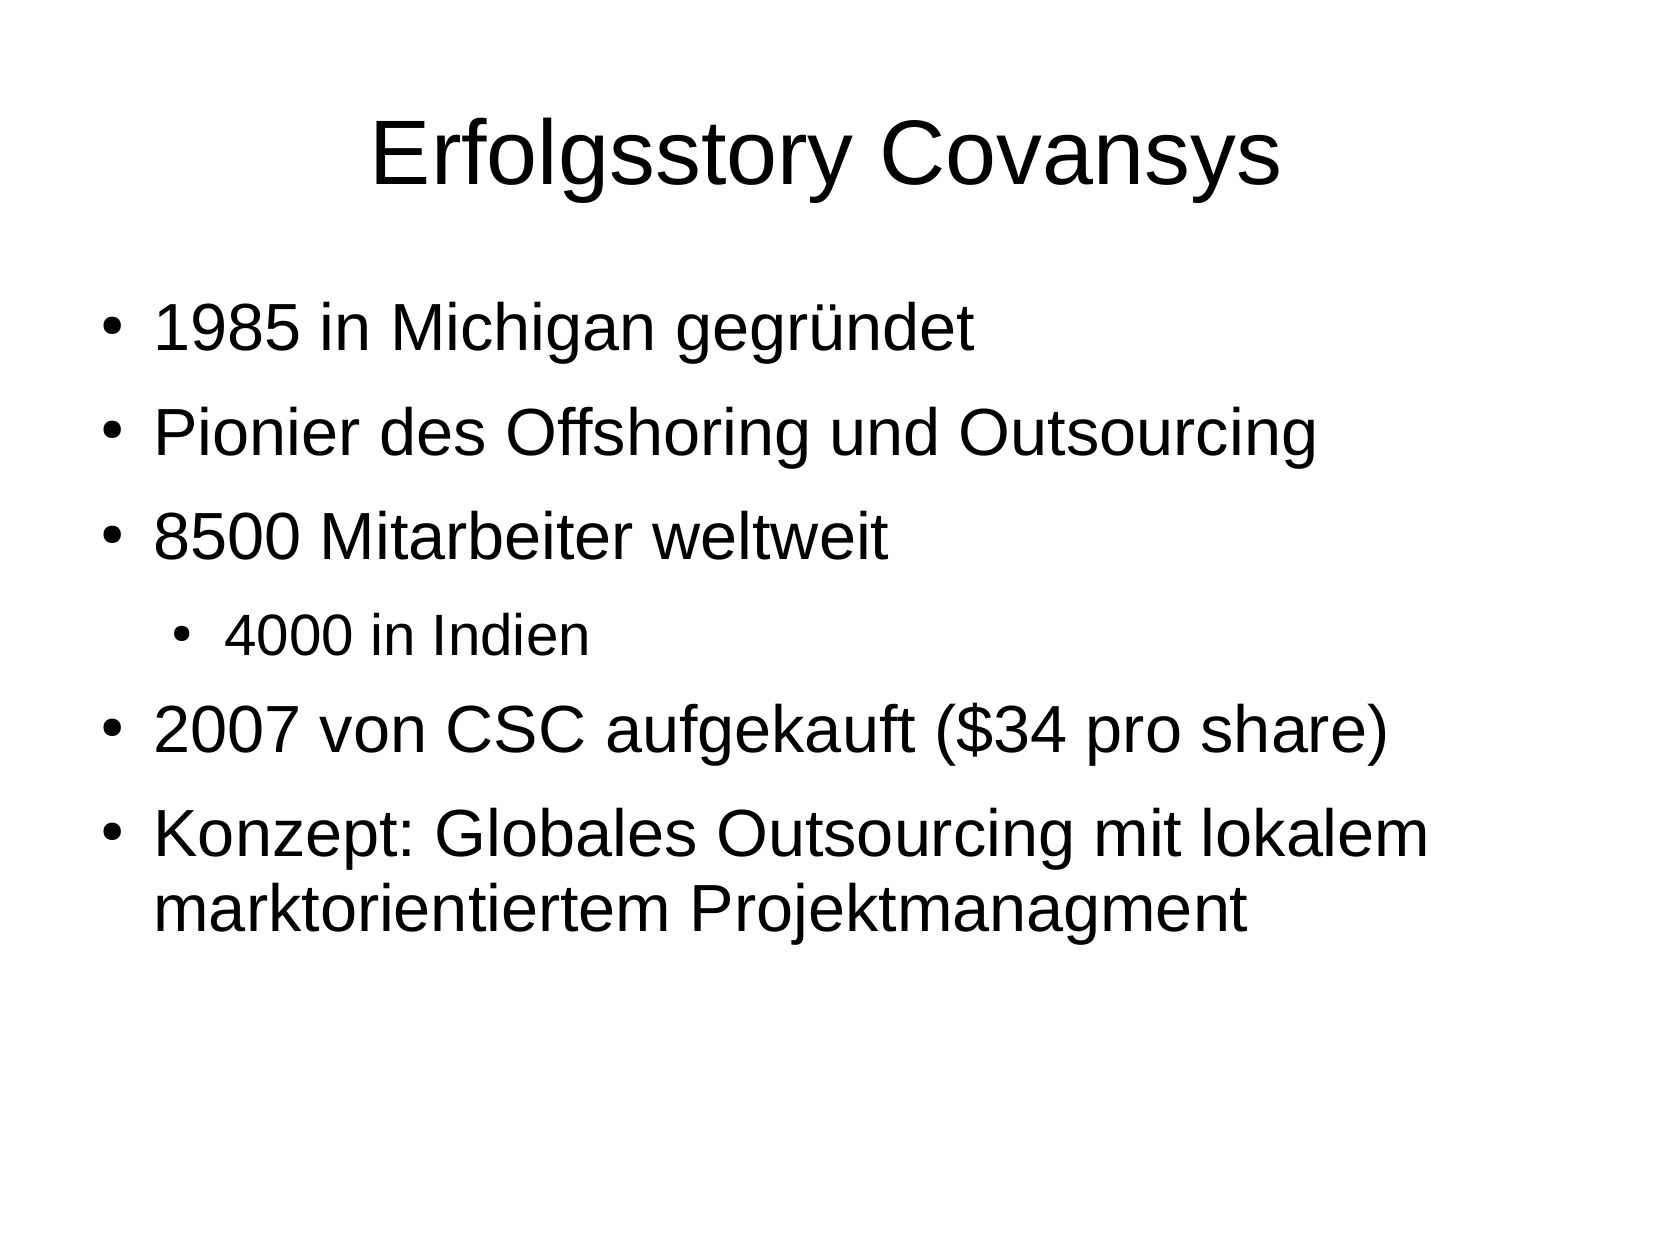

# Erfolgsstory Covansys
1985 in Michigan gegründet
Pionier des Offshoring und Outsourcing
8500 Mitarbeiter weltweit
4000 in Indien
2007 von CSC aufgekauft ($34 pro share)
Konzept: Globales Outsourcing mit lokalem marktorientiertem Projektmanagment